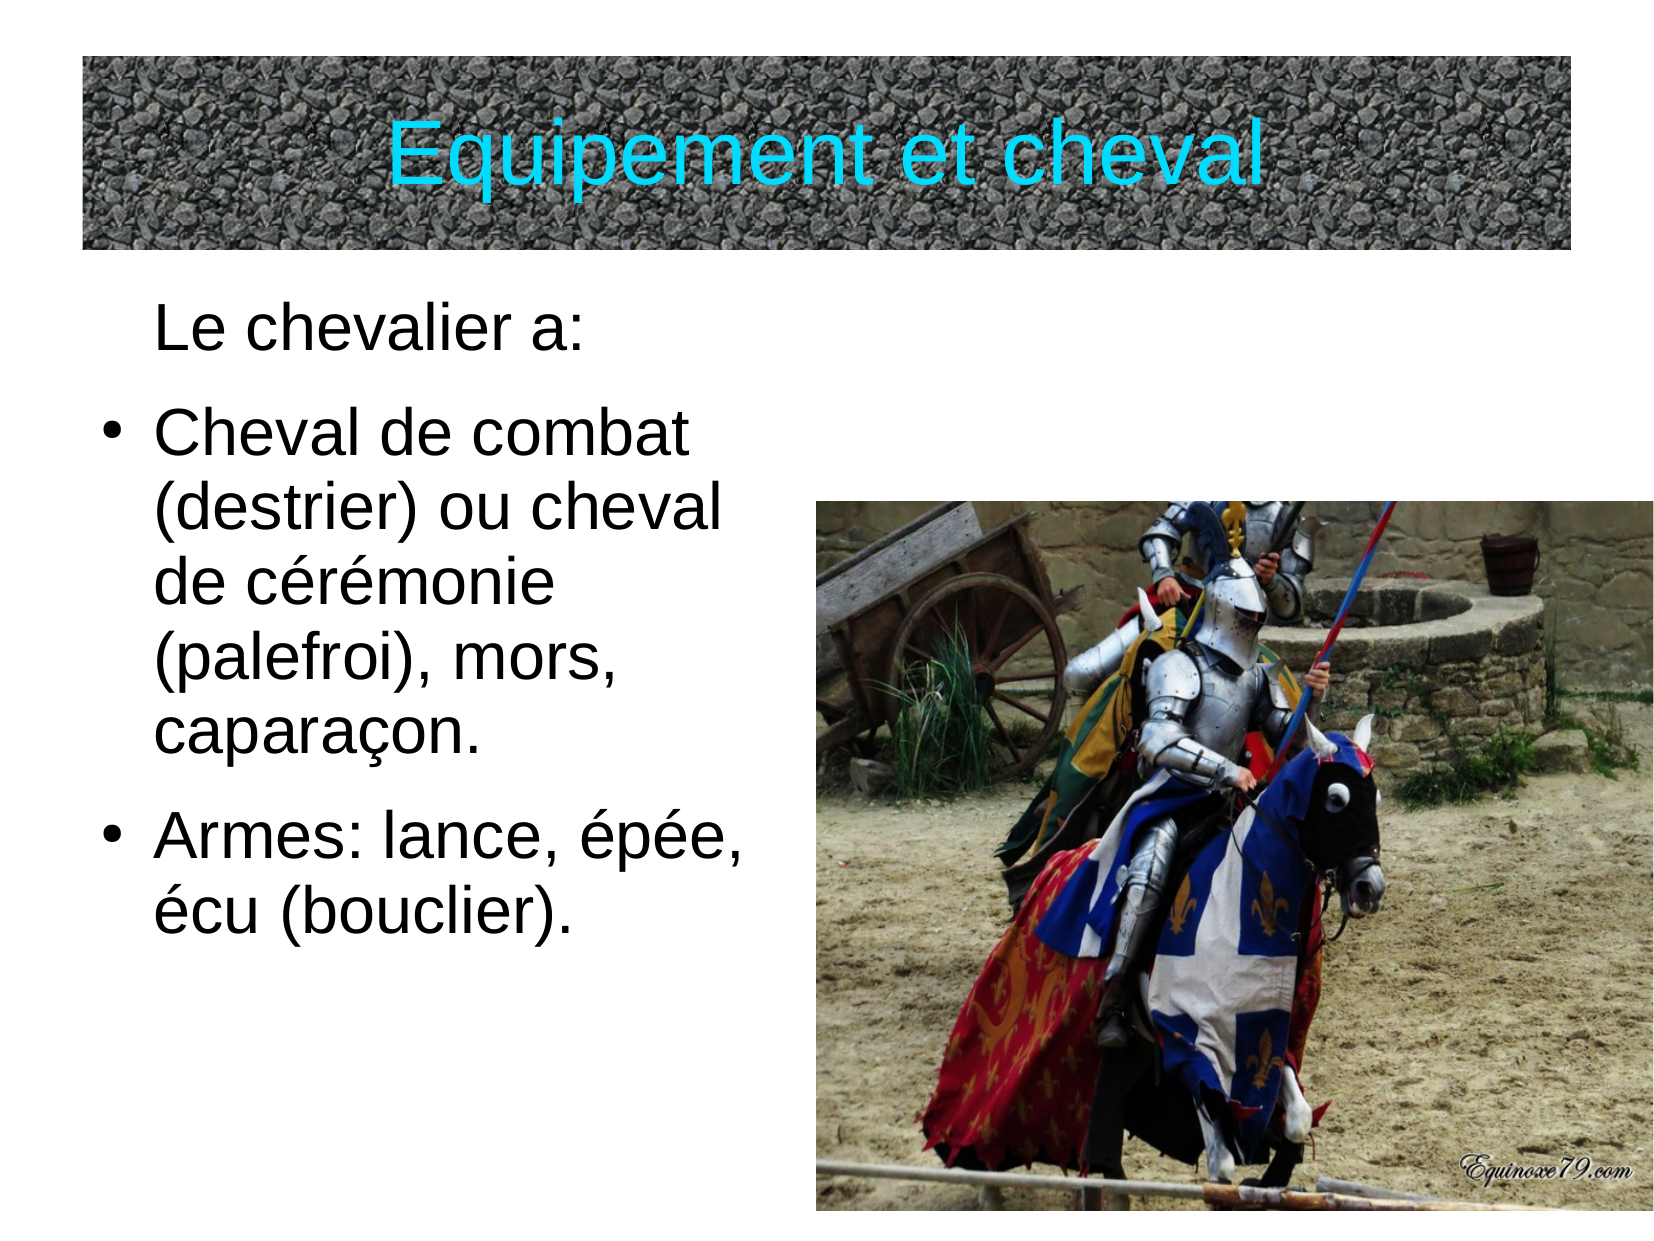

# Equipement et cheval
Le chevalier a:
Cheval de combat (destrier) ou cheval de cérémonie (palefroi), mors, caparaçon.
Armes: lance, épée, écu (bouclier).